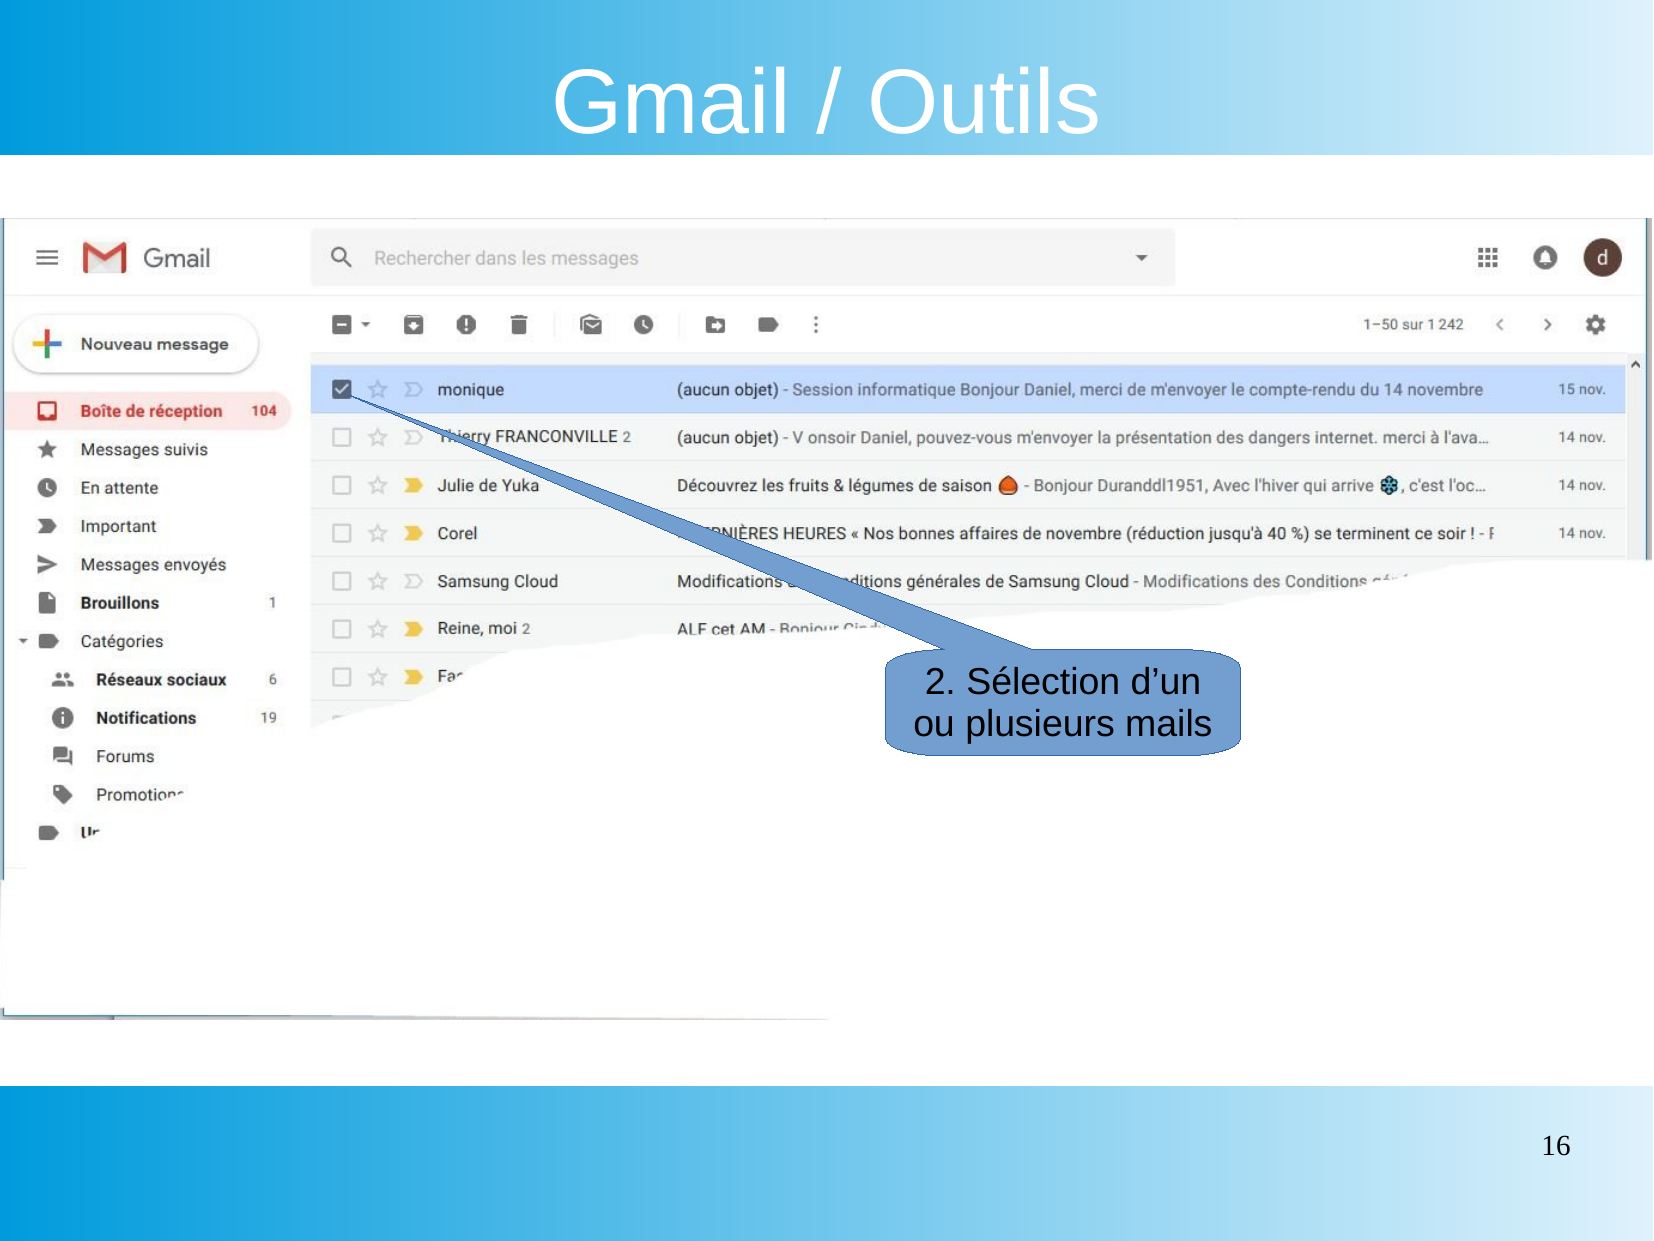

# Gmail / Outils
2. Sélection d’un
ou plusieurs mails
16